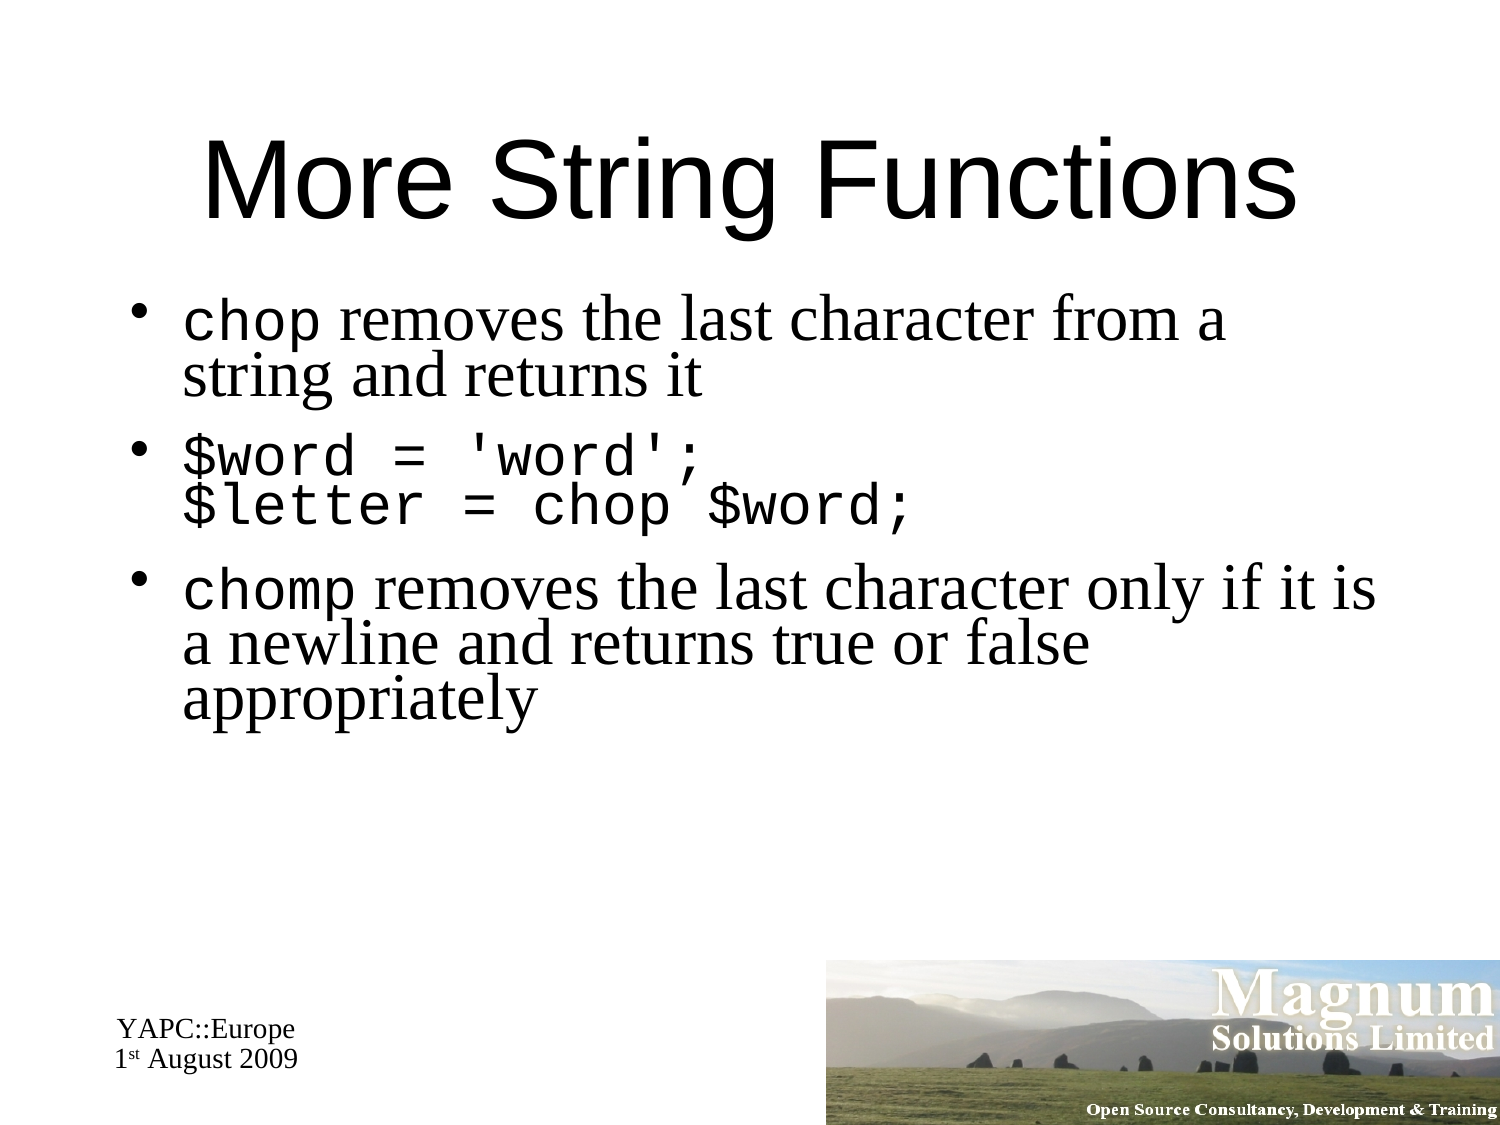

# More String Functions
chop removes the last character from a string and returns it
$word = 'word';
$letter = chop $word;
chomp removes the last character only if it is a newline and returns true or false appropriately
60